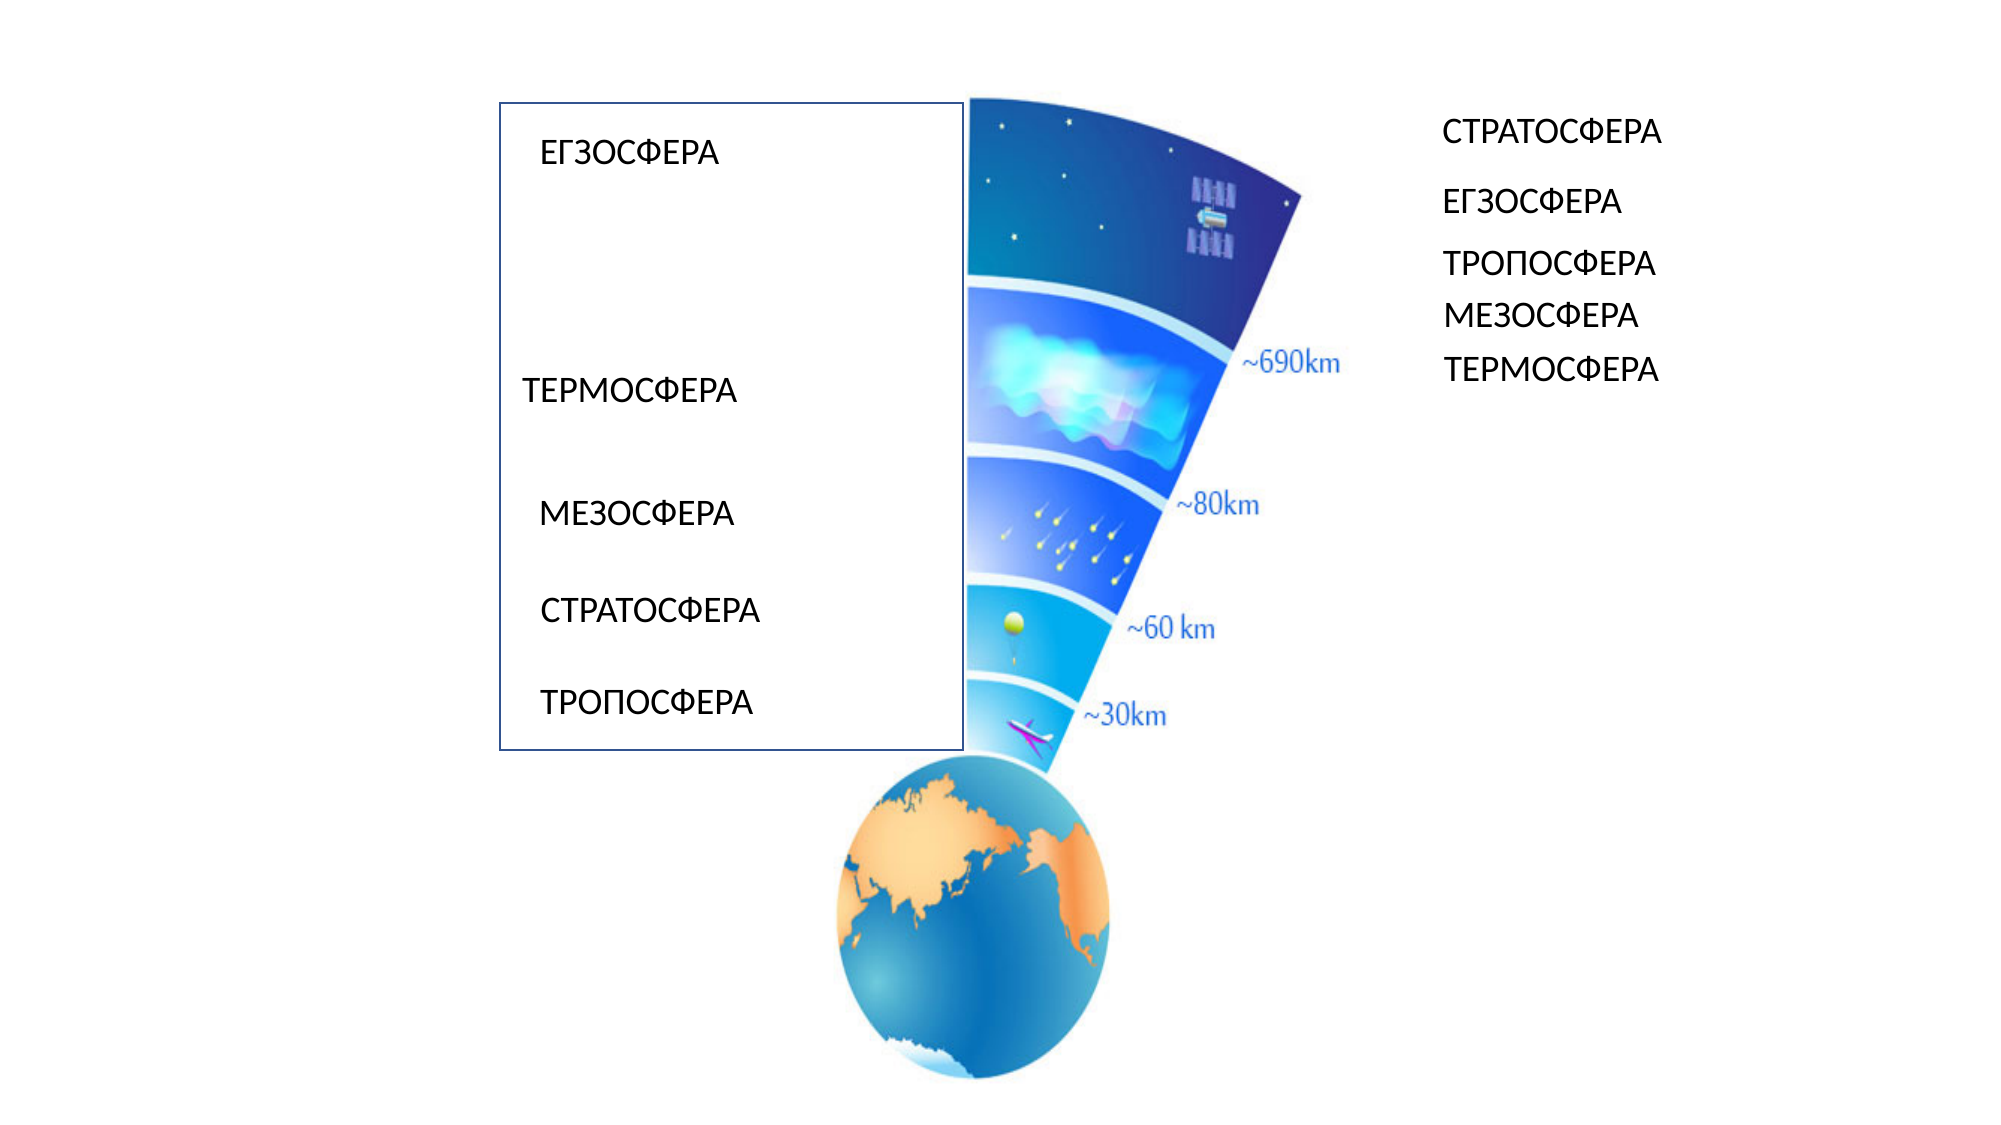

СТРАТОСФЕРА
ЕГЗОСФЕРА
ЕГЗОСФЕРА
ТРОПОСФЕРА
МЕЗОСФЕРА
ТЕРМОСФЕРА
ТЕРМОСФЕРА
МЕЗОСФЕРА
СТРАТОСФЕРА
ТРОПОСФЕРА